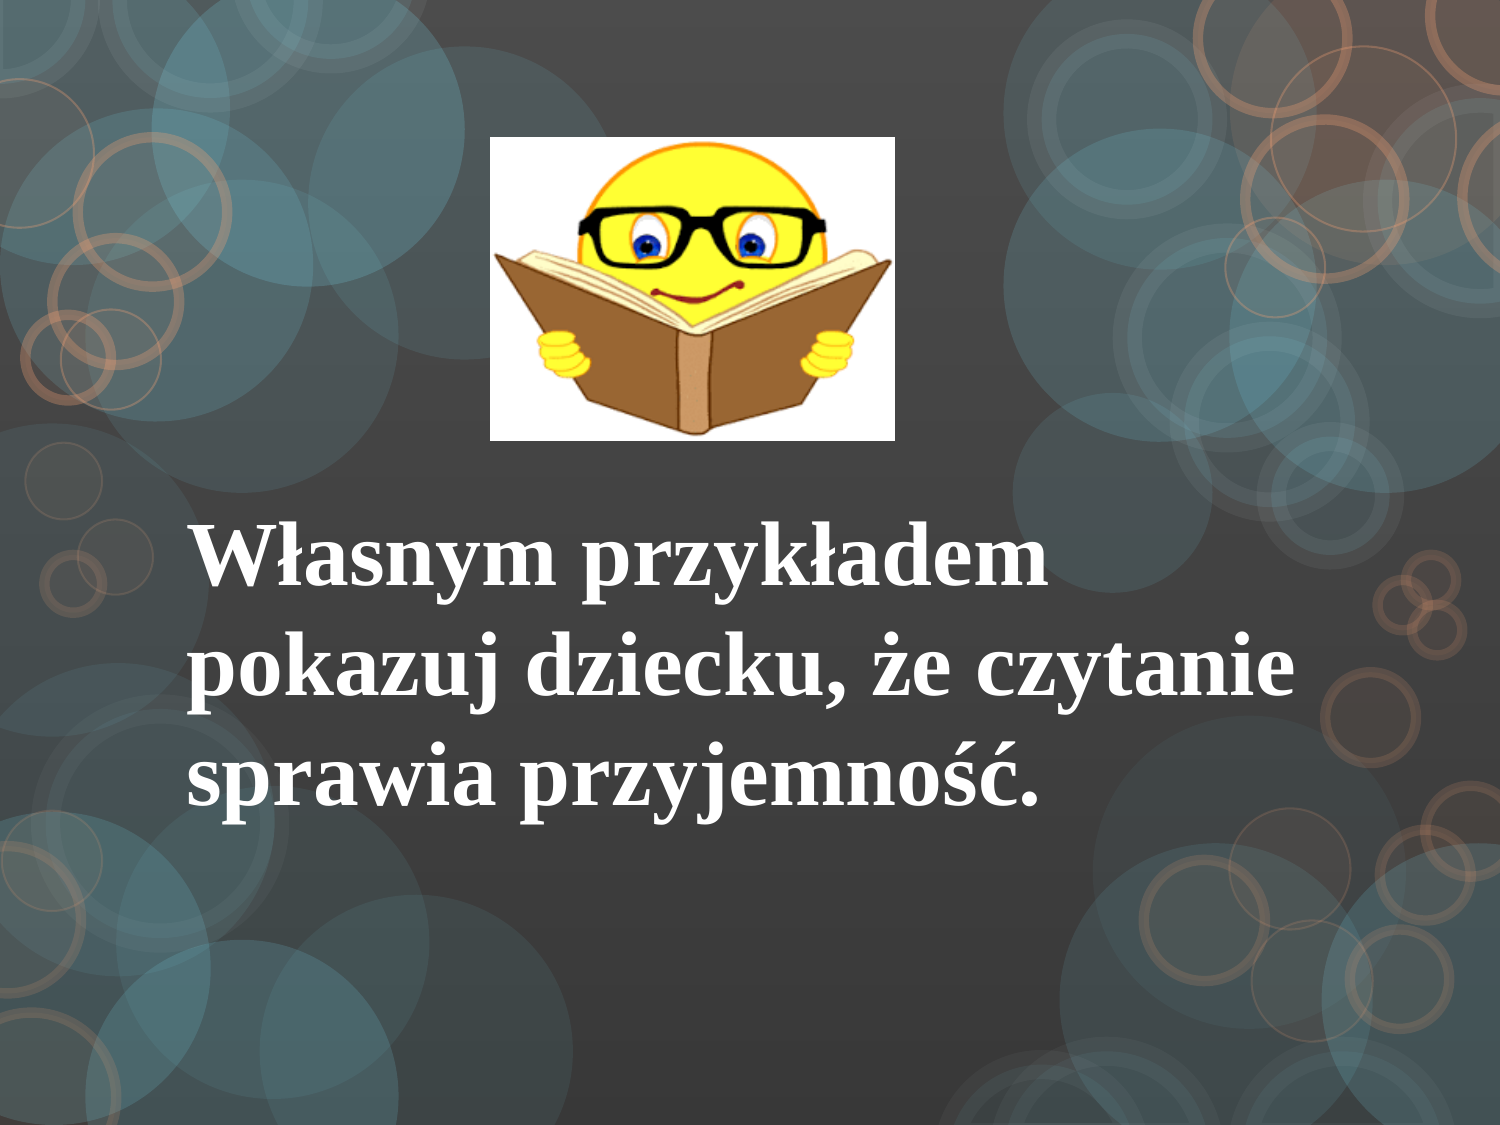

Własnym przykładem pokazuj dziecku, że czytanie sprawia przyjemność.